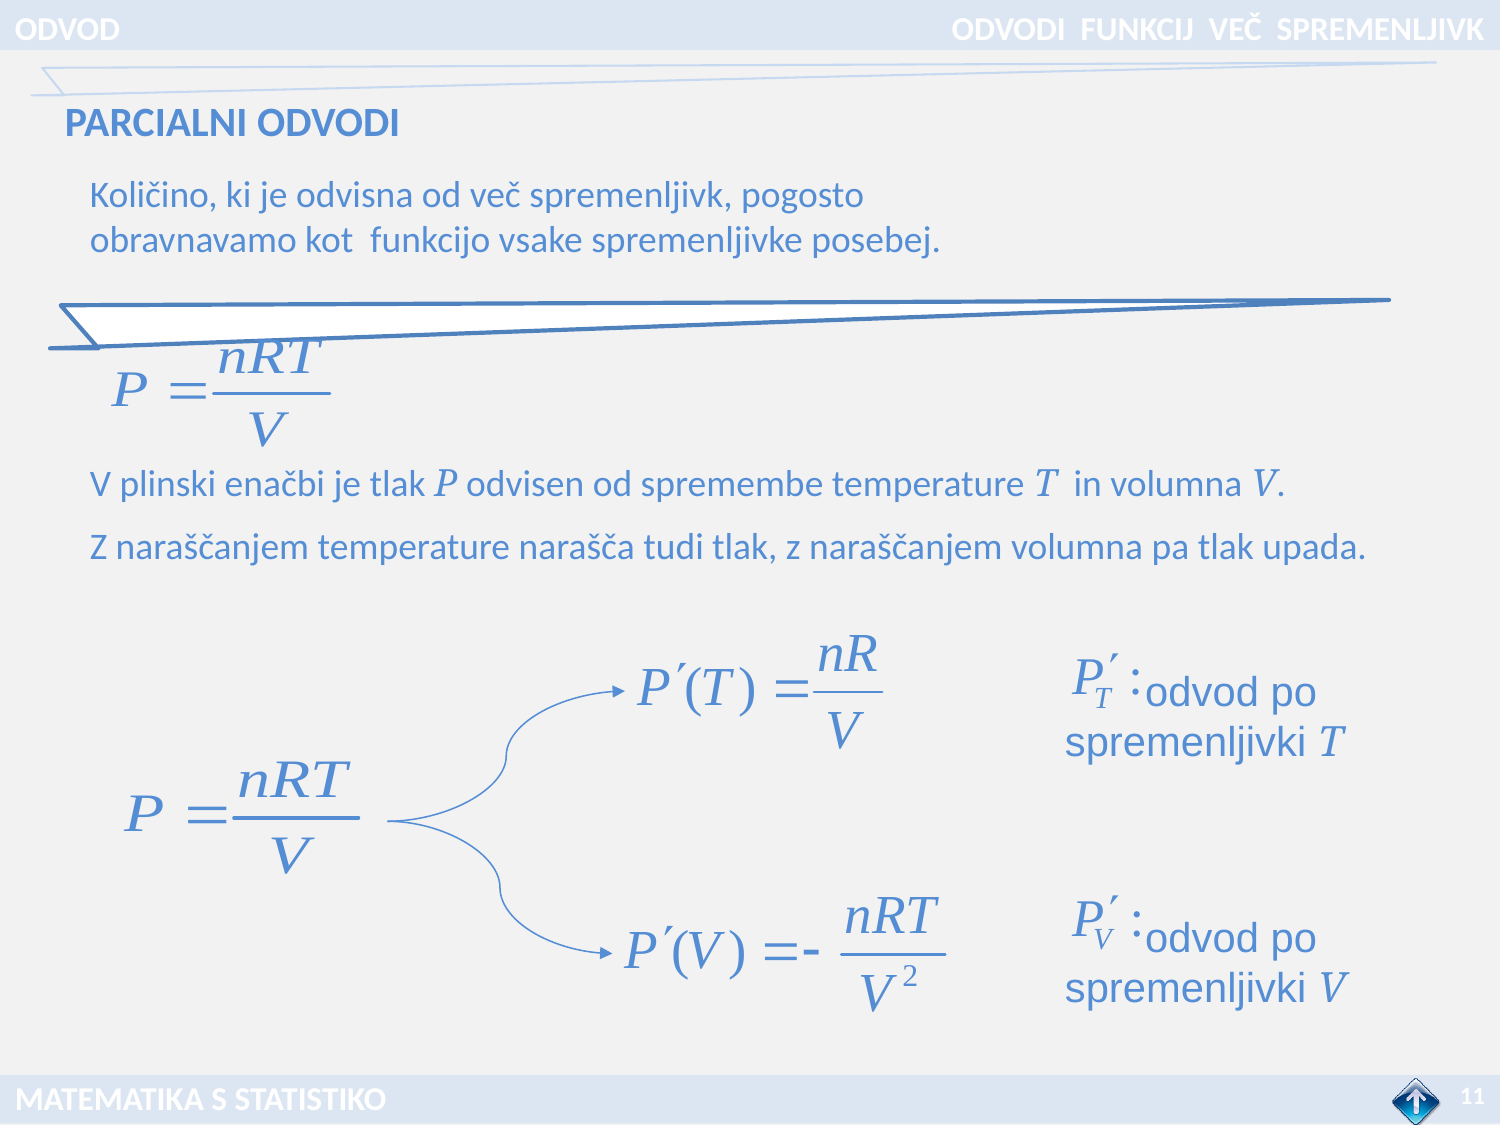

ODVOD
ODVODI FUNKCIJ VEČ SPREMENLJIVK
PARCIALNI ODVODI
Količino, ki je odvisna od več spremenljivk, pogosto obravnavamo kot funkcijo vsake spremenljivke posebej.
V plinski enačbi je tlak P odvisen od spremembe temperature T in volumna V.
Z naraščanjem temperature narašča tudi tlak, z naraščanjem volumna pa tlak upada.
 odvod po spremenljivki T
 odvod po spremenljivki V
MATEMATIKA S STATISTIKO